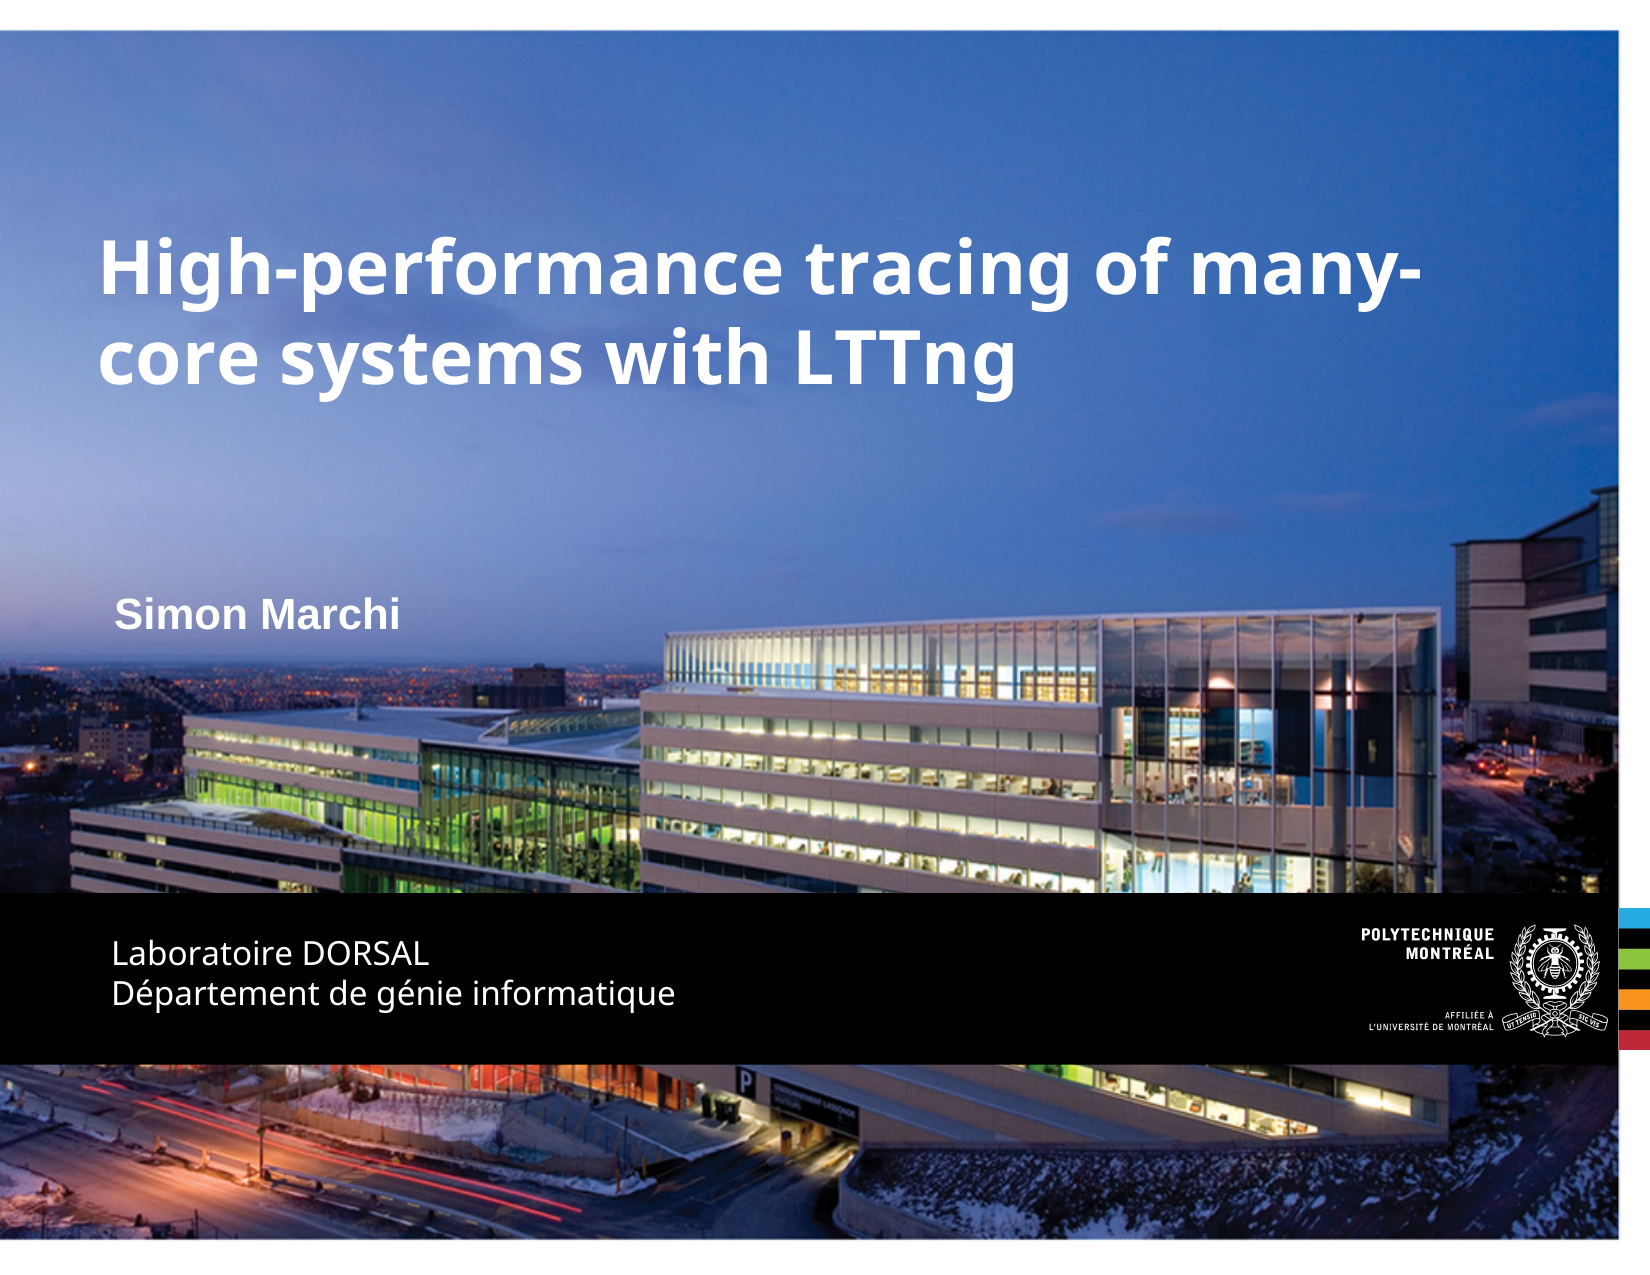

High-performance tracing of many-core systems with LTTng
Simon Marchi
Laboratoire DORSAL
Département de génie informatique